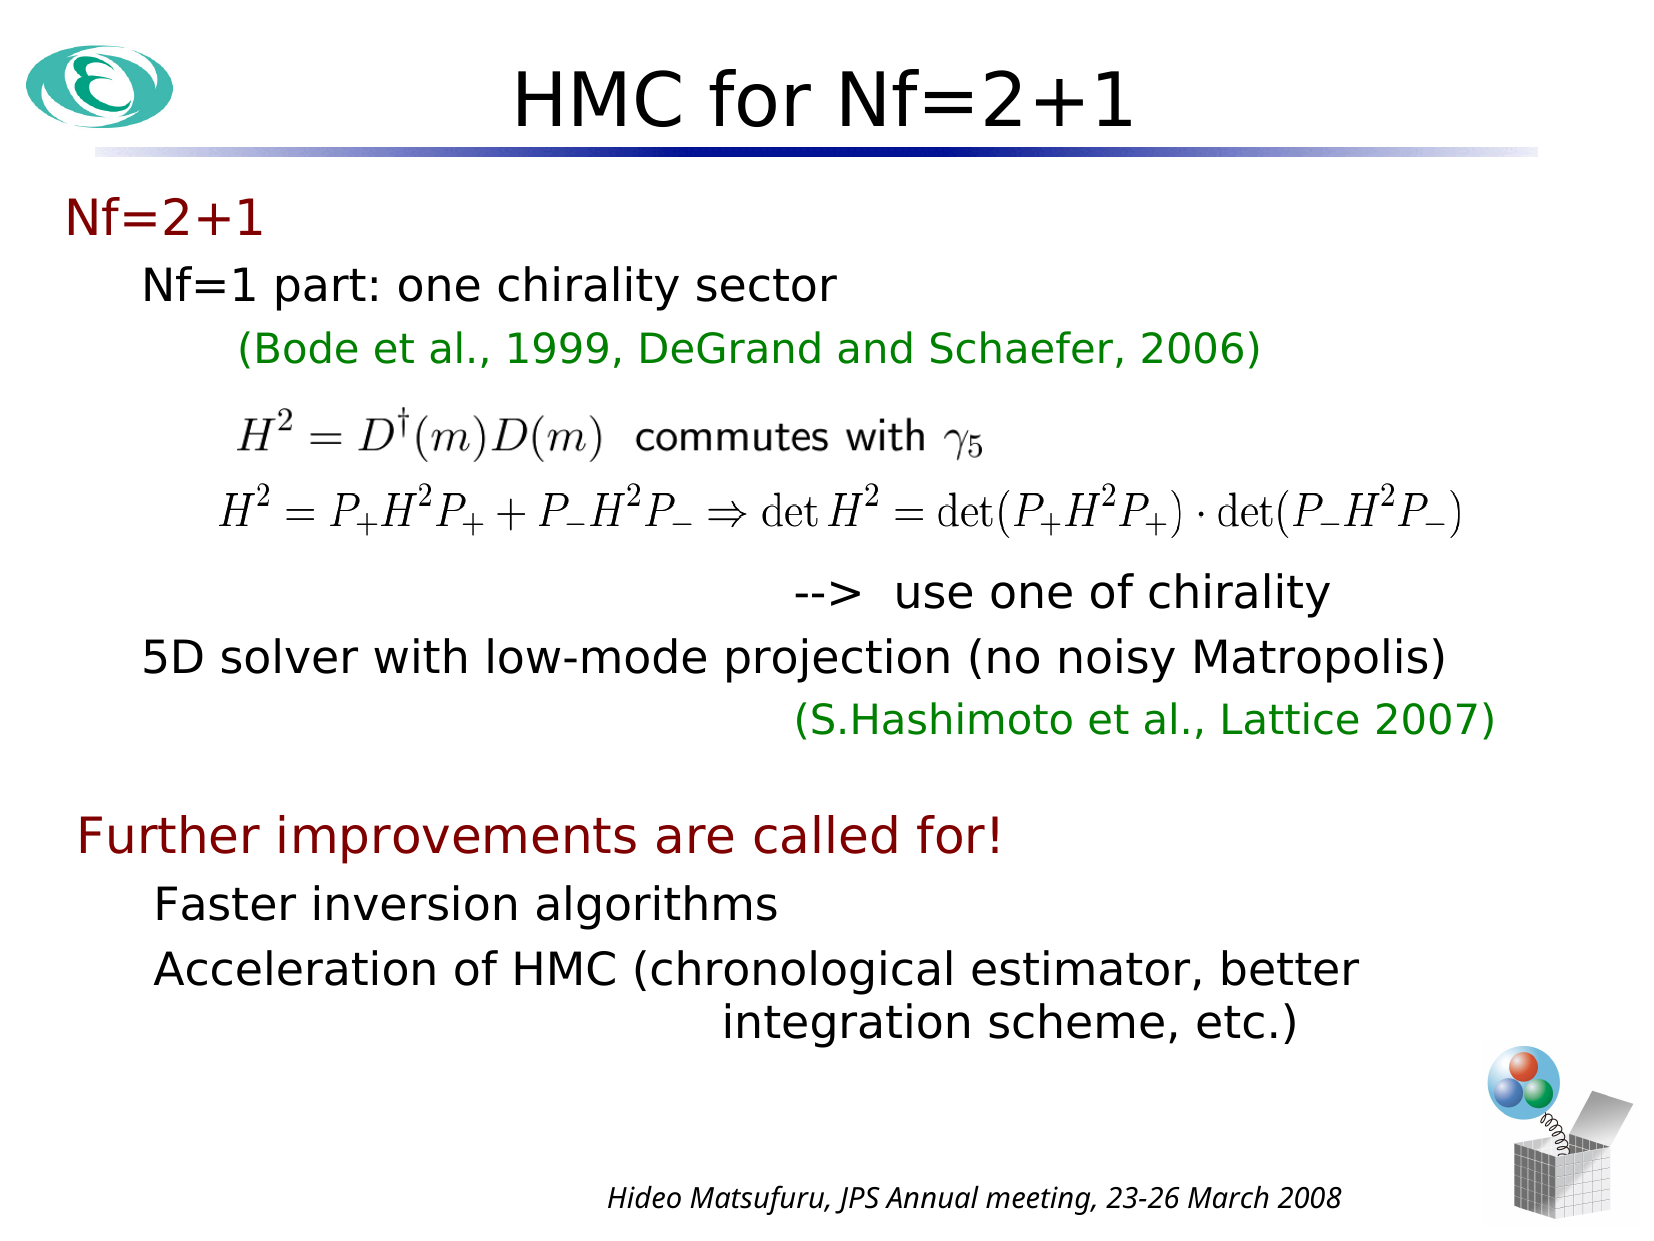

# HMC for Nf=2+1
Nf=2+1
Nf=1 part: one chirality sector
 (Bode et al., 1999, DeGrand and Schaefer, 2006)
 --> use one of chirality
5D solver with low-mode projection (no noisy Matropolis)
 (S.Hashimoto et al., Lattice 2007)
Further improvements are called for!
Faster inversion algorithms
Acceleration of HMC (chronological estimator, better integration scheme, etc.)